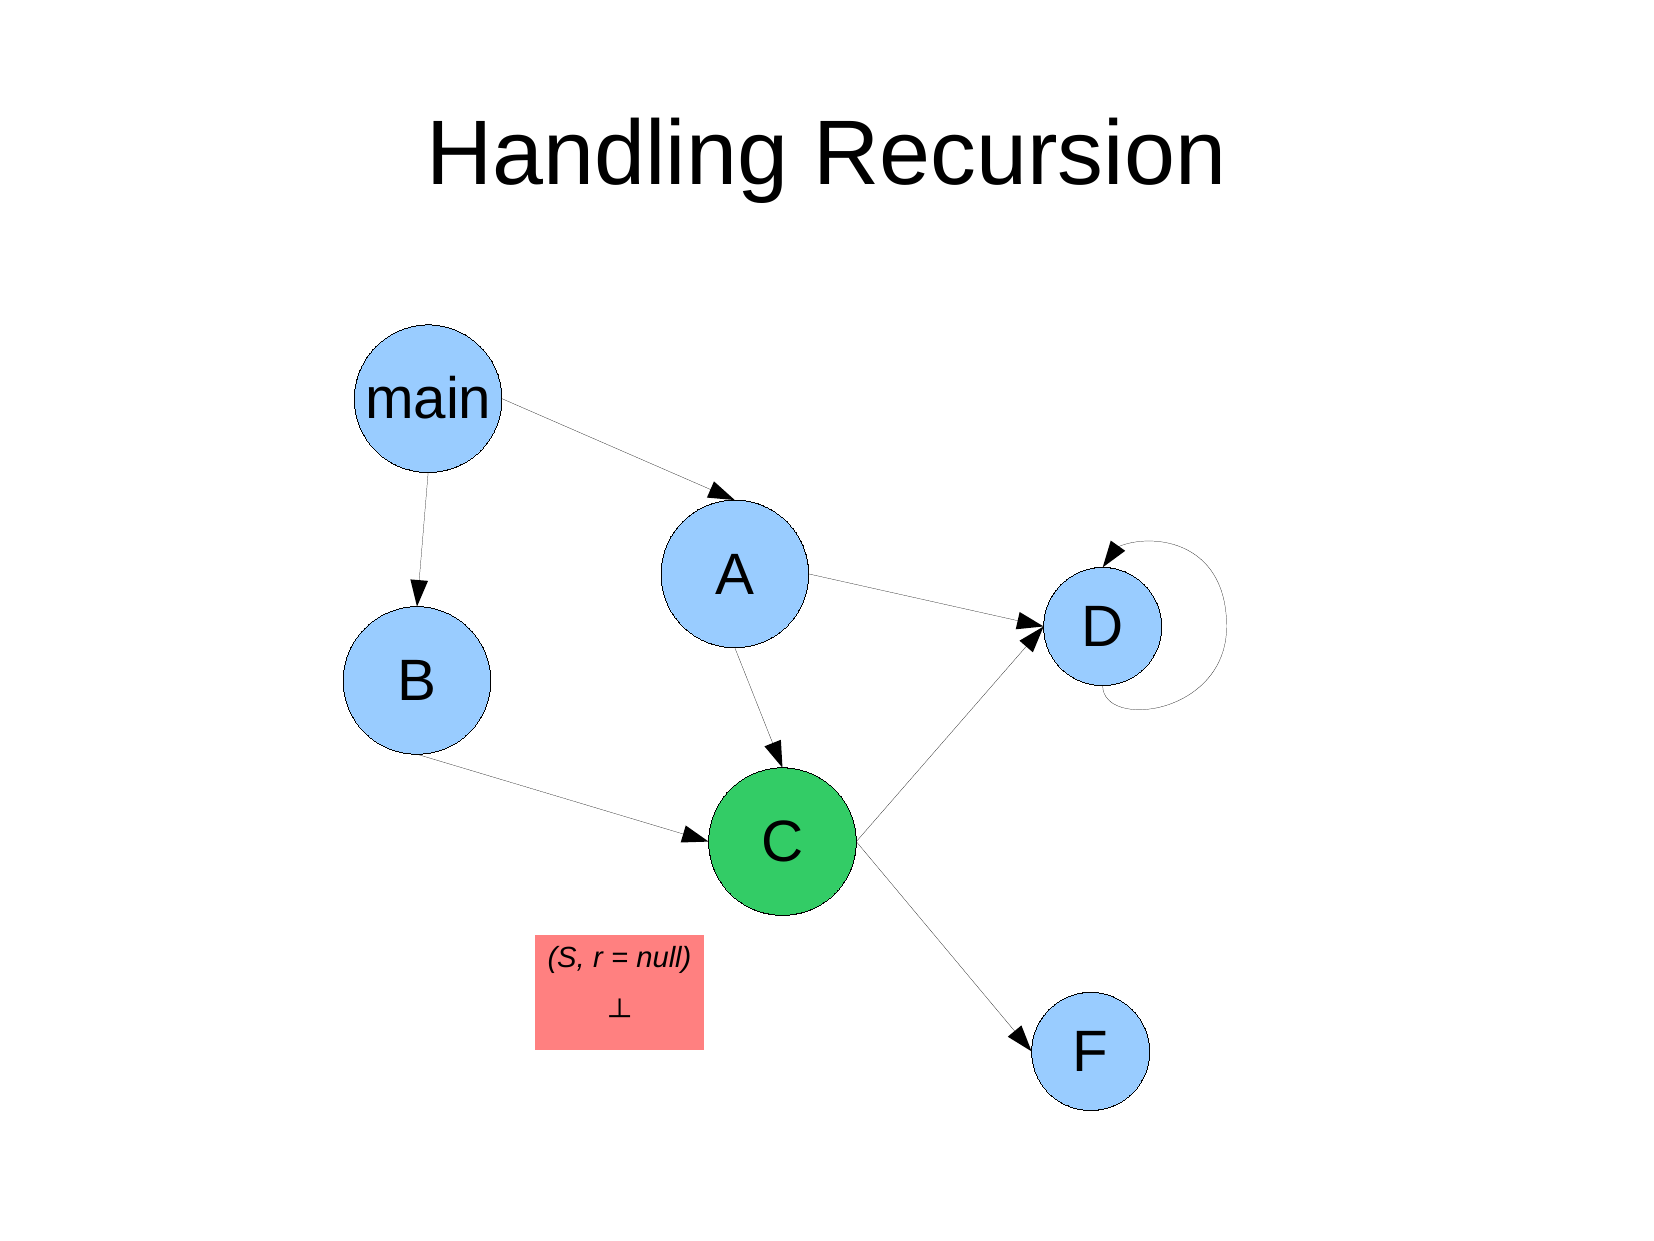

# Handling Recursion
main
A
D
B
C
| (S, r = null) |
| --- |
| ┴ |
F